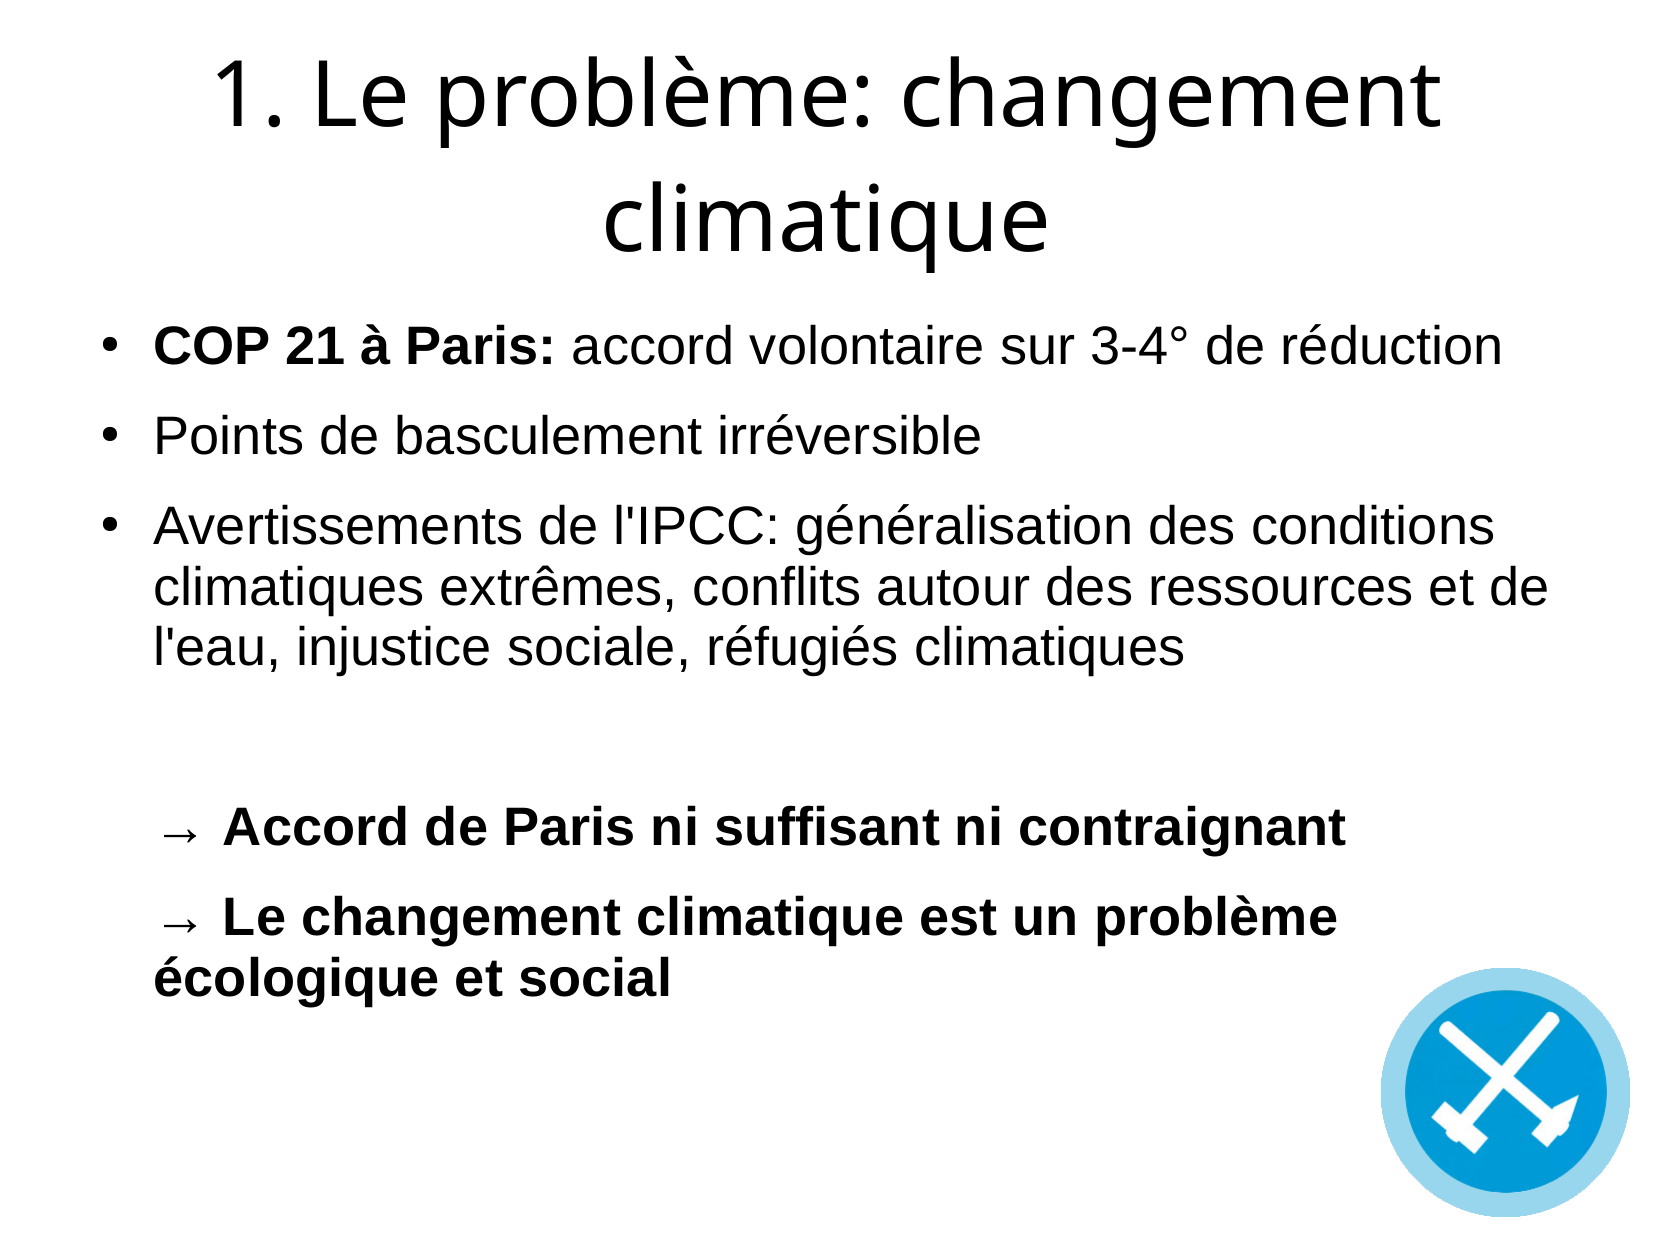

# 1. Le problème: changement climatique
COP 21 à Paris: accord volontaire sur 3-4° de réduction
Points de basculement irréversible
Avertissements de l'IPCC: généralisation des conditions climatiques extrêmes, conflits autour des ressources et de l'eau, injustice sociale, réfugiés climatiques
→ Accord de Paris ni suffisant ni contraignant
→ Le changement climatique est un problème écologique et social